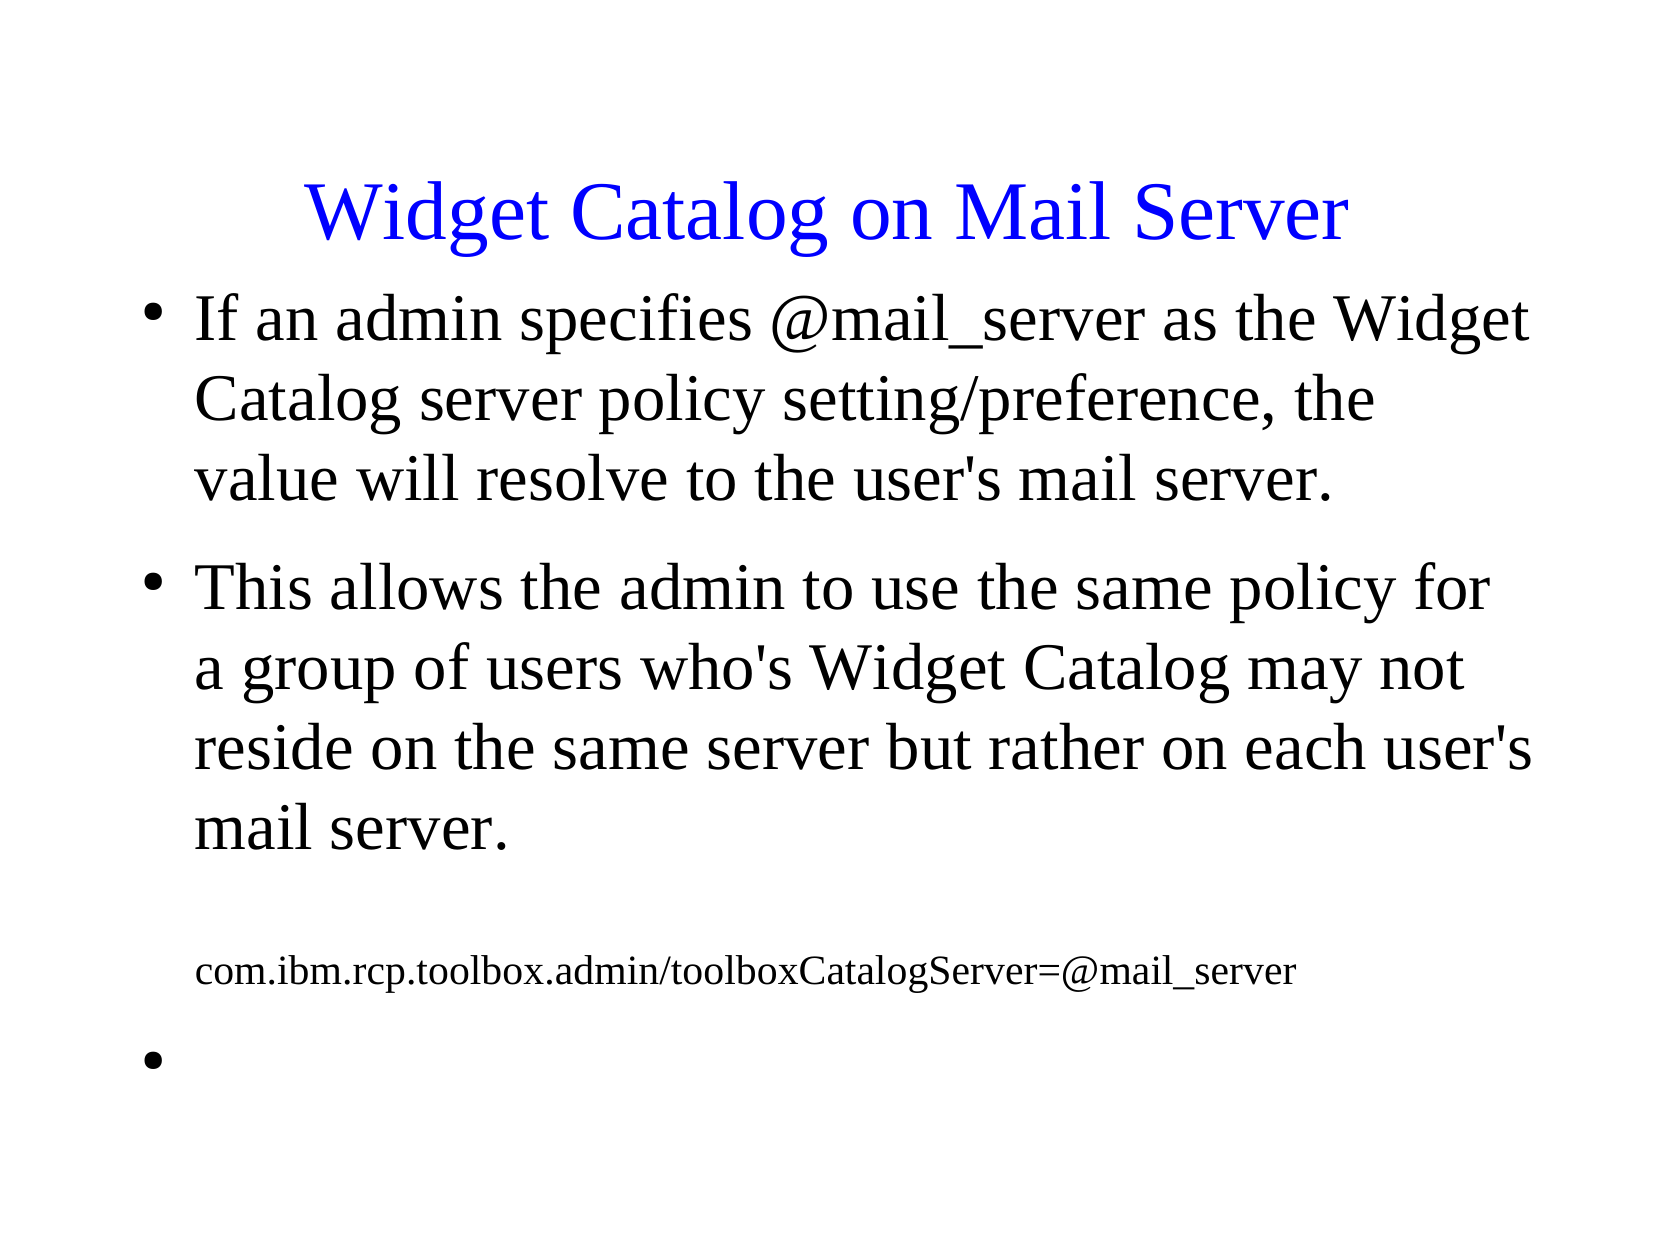

# Widget Catalog on Mail Server
If an admin specifies @mail_server as the Widget Catalog server policy setting/preference, the value will resolve to the user's mail server.
This allows the admin to use the same policy for a group of users who's Widget Catalog may not reside on the same server but rather on each user's mail server.
com.ibm.rcp.toolbox.admin/toolboxCatalogServer=@mail_server